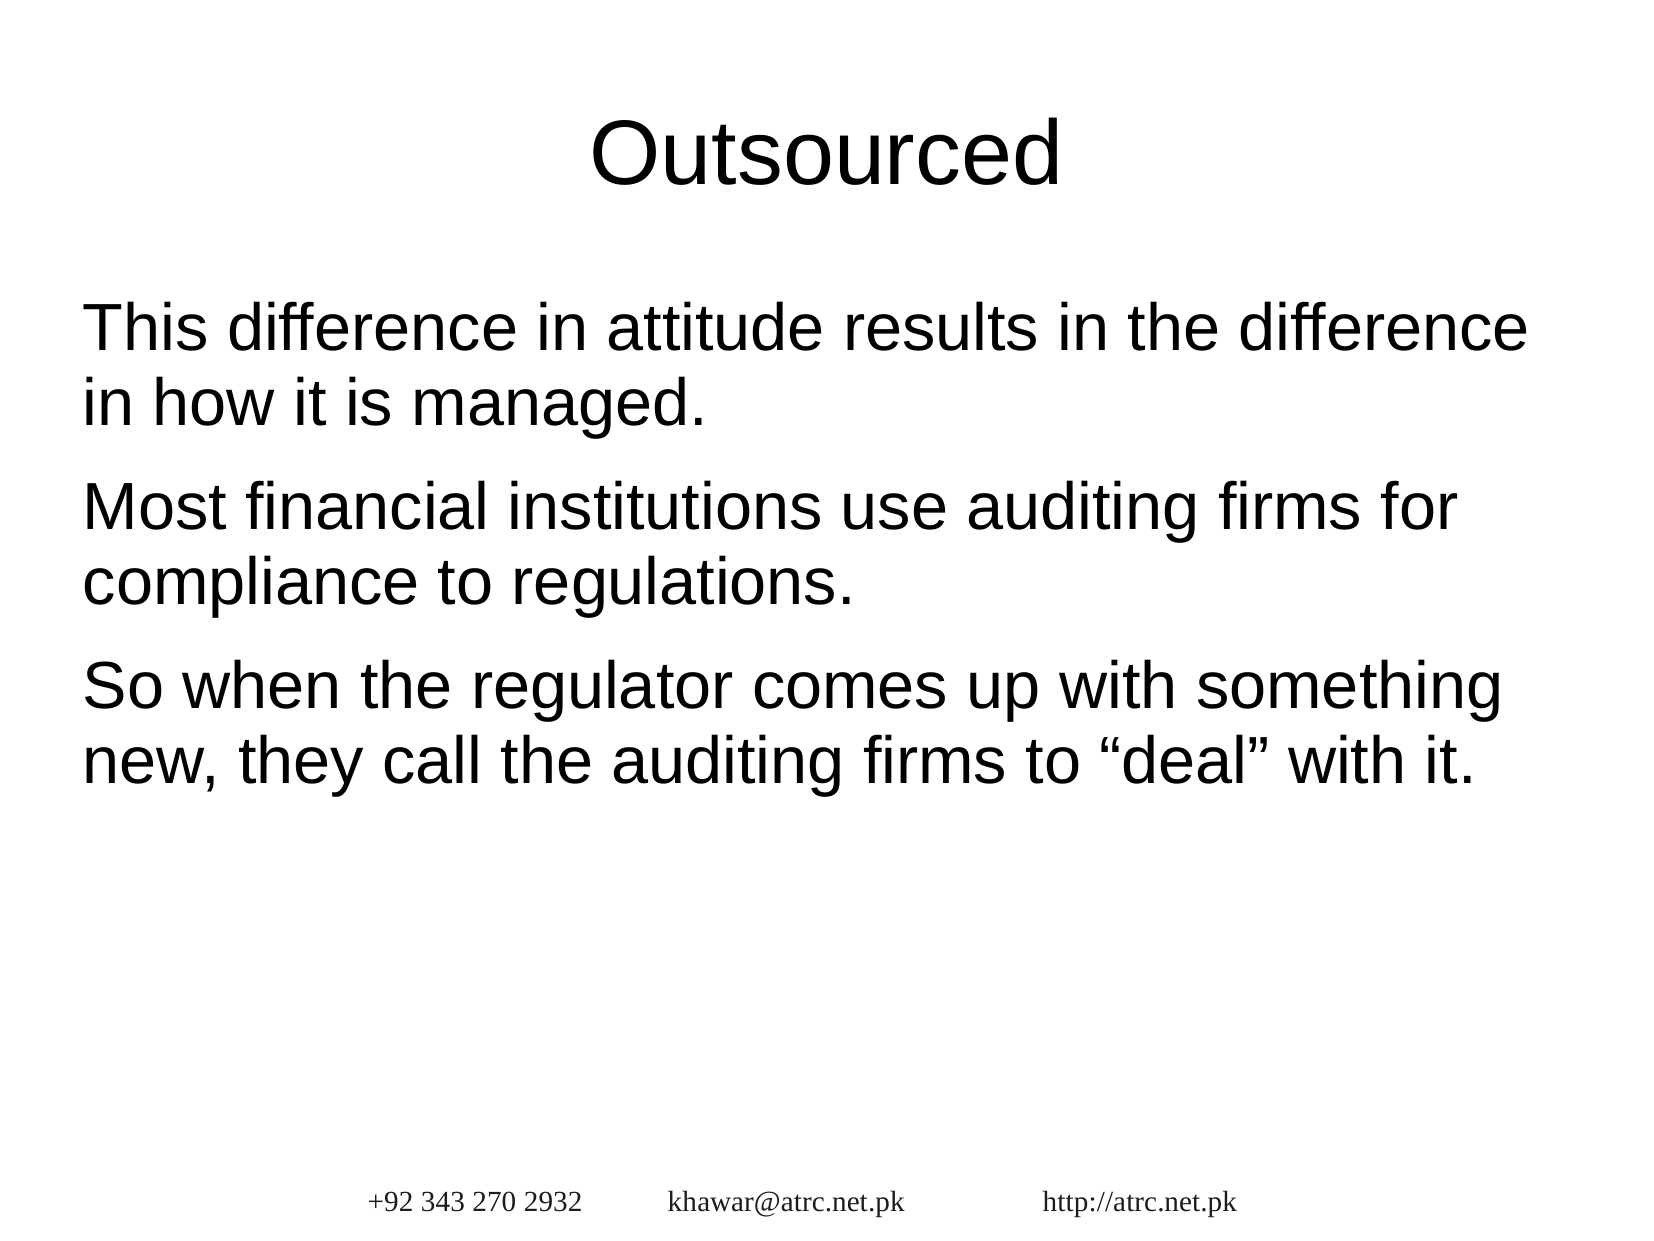

# Outsourced
This difference in attitude results in the difference in how it is managed.
Most financial institutions use auditing firms for compliance to regulations.
So when the regulator comes up with something new, they call the auditing firms to “deal” with it.